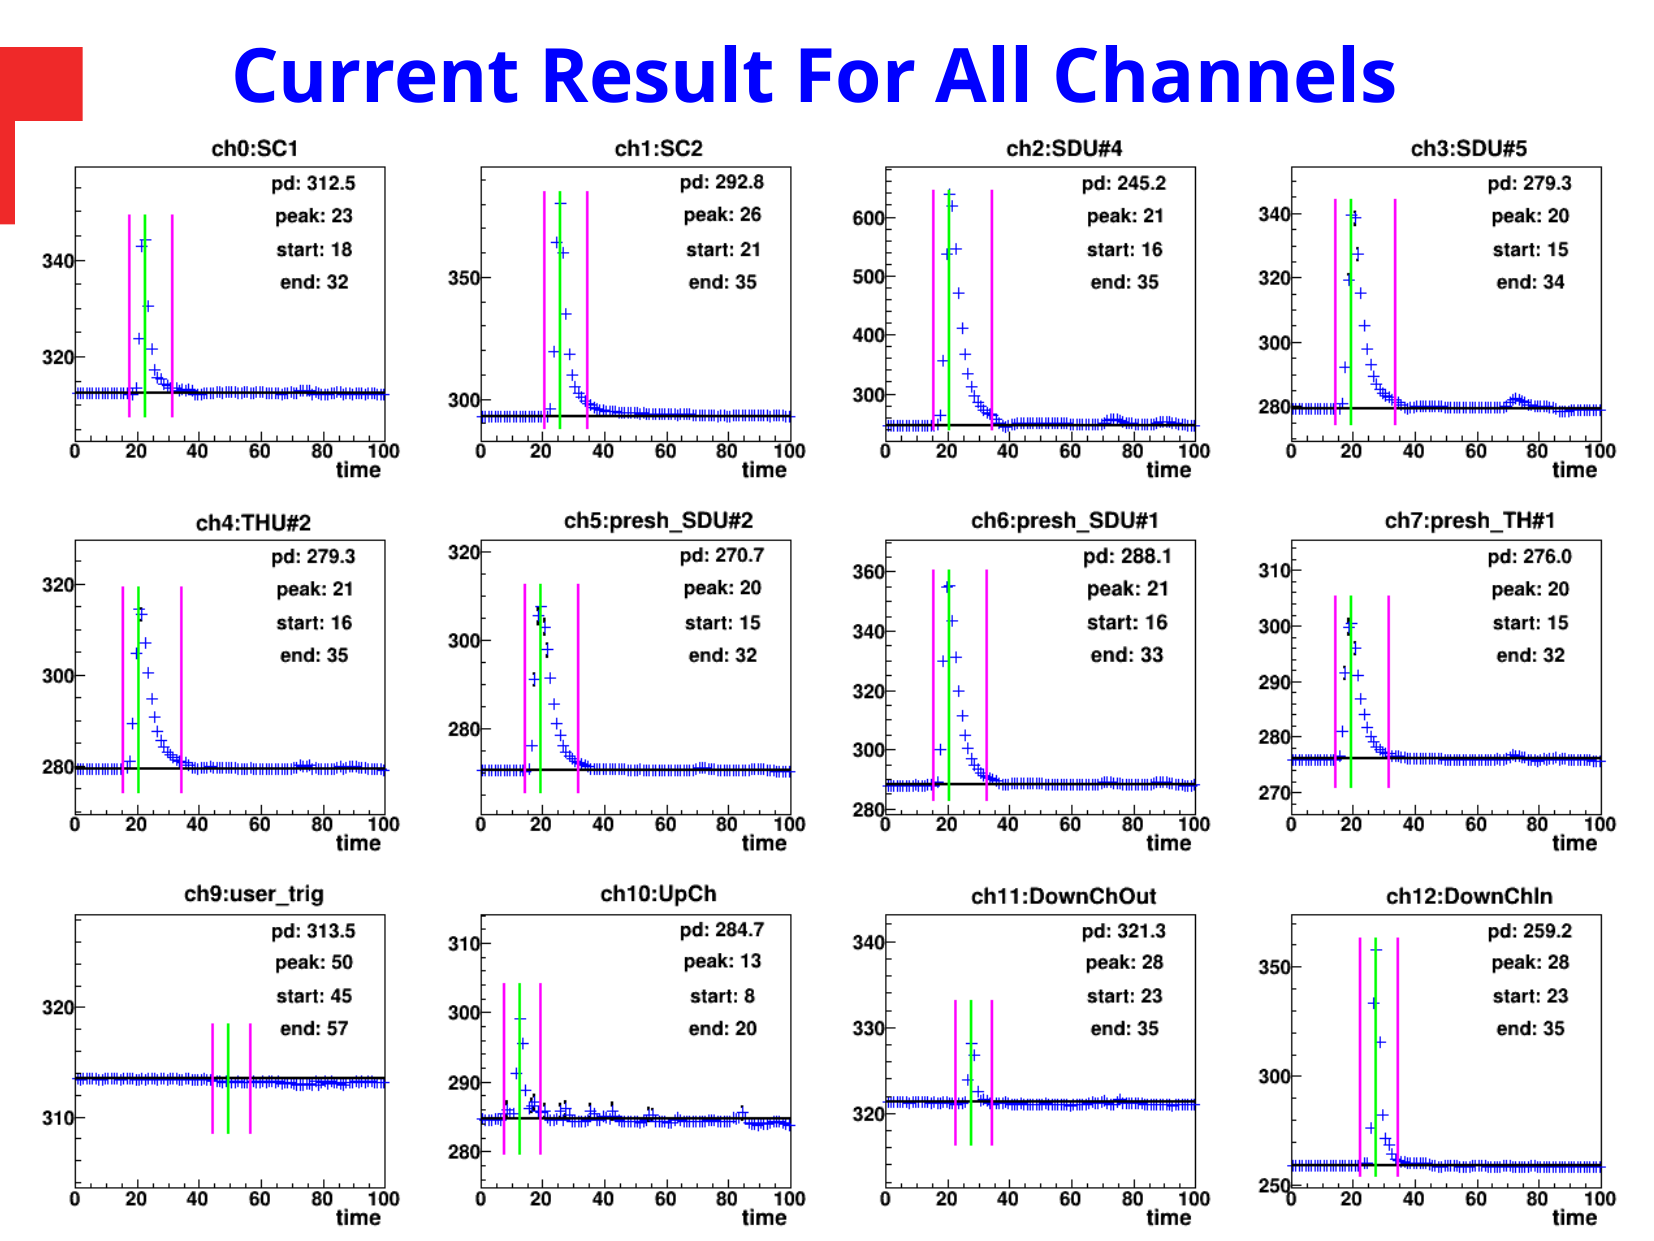

# Current Result For All Channels
9